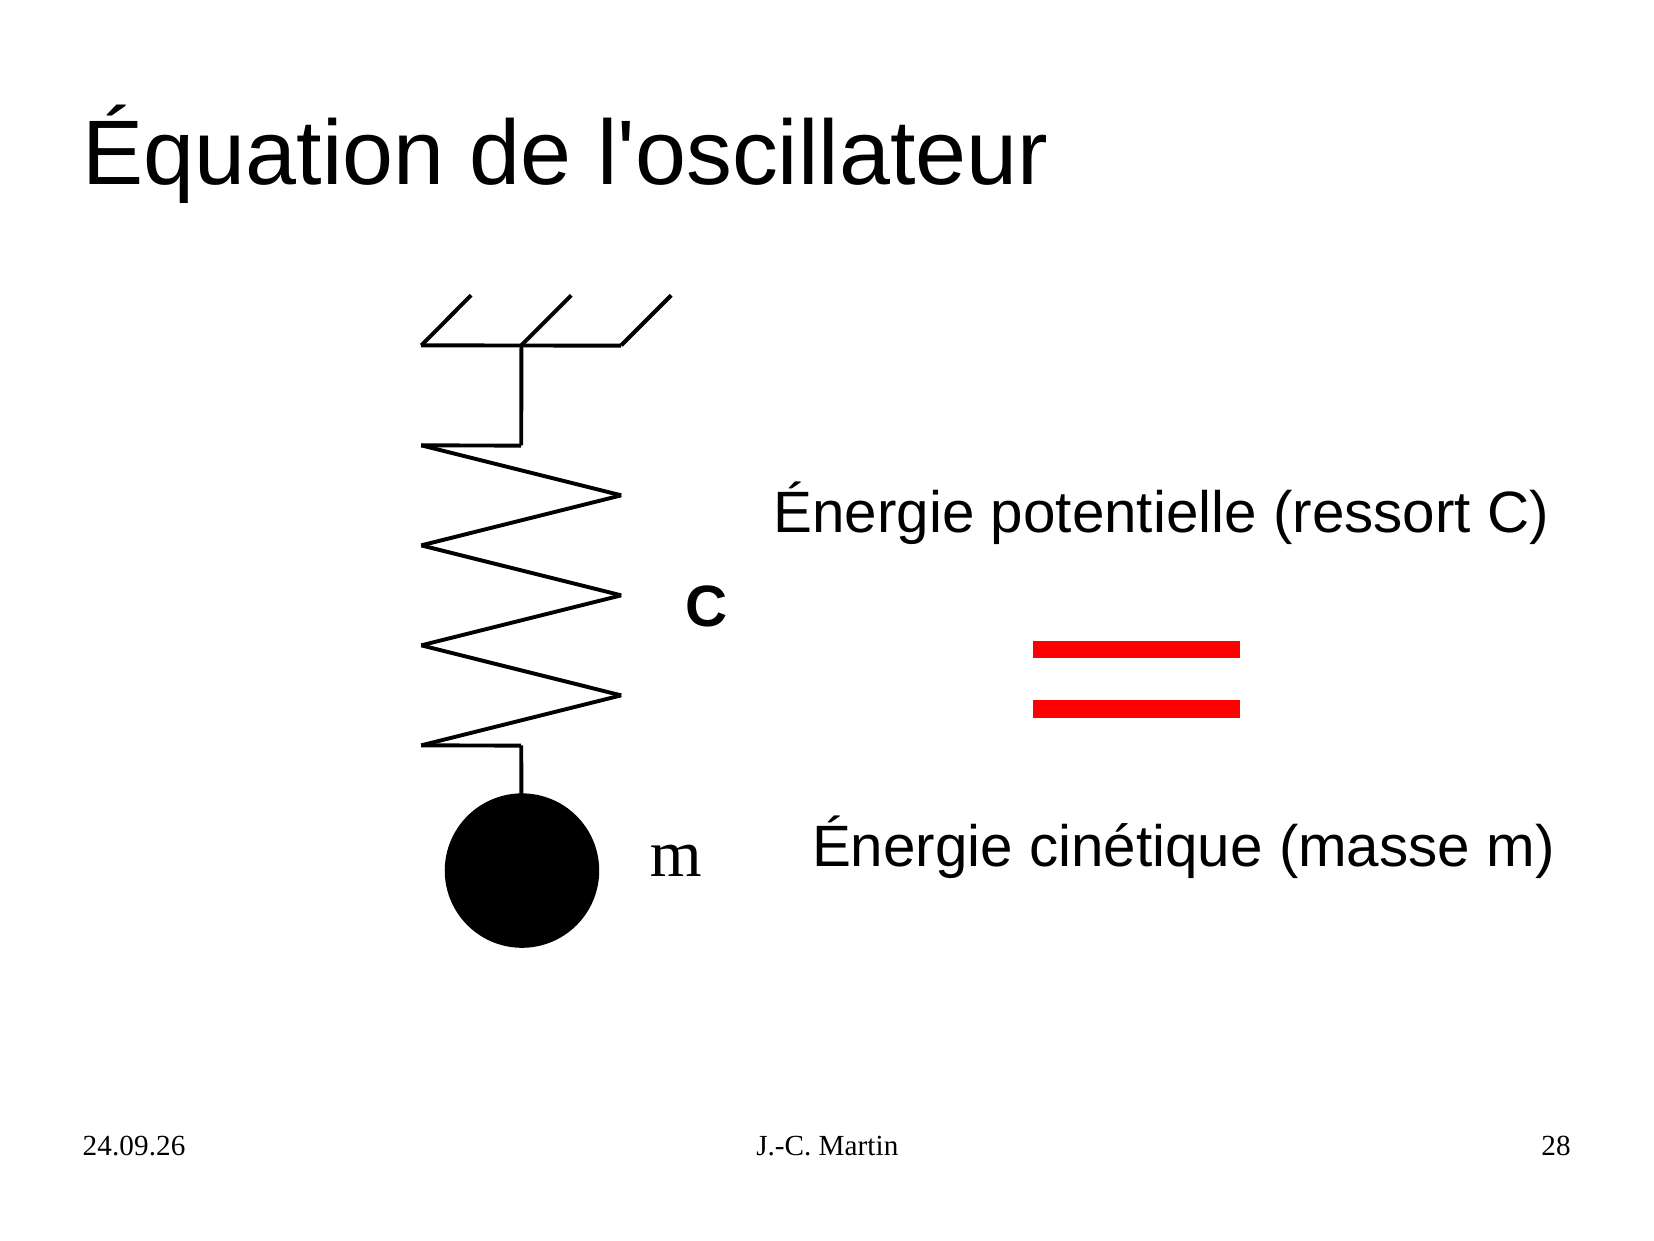

# Équation de l'oscillateur
Énergie potentielle (ressort C)
C
Énergie cinétique (masse m)
m
J.-C. Martin
28